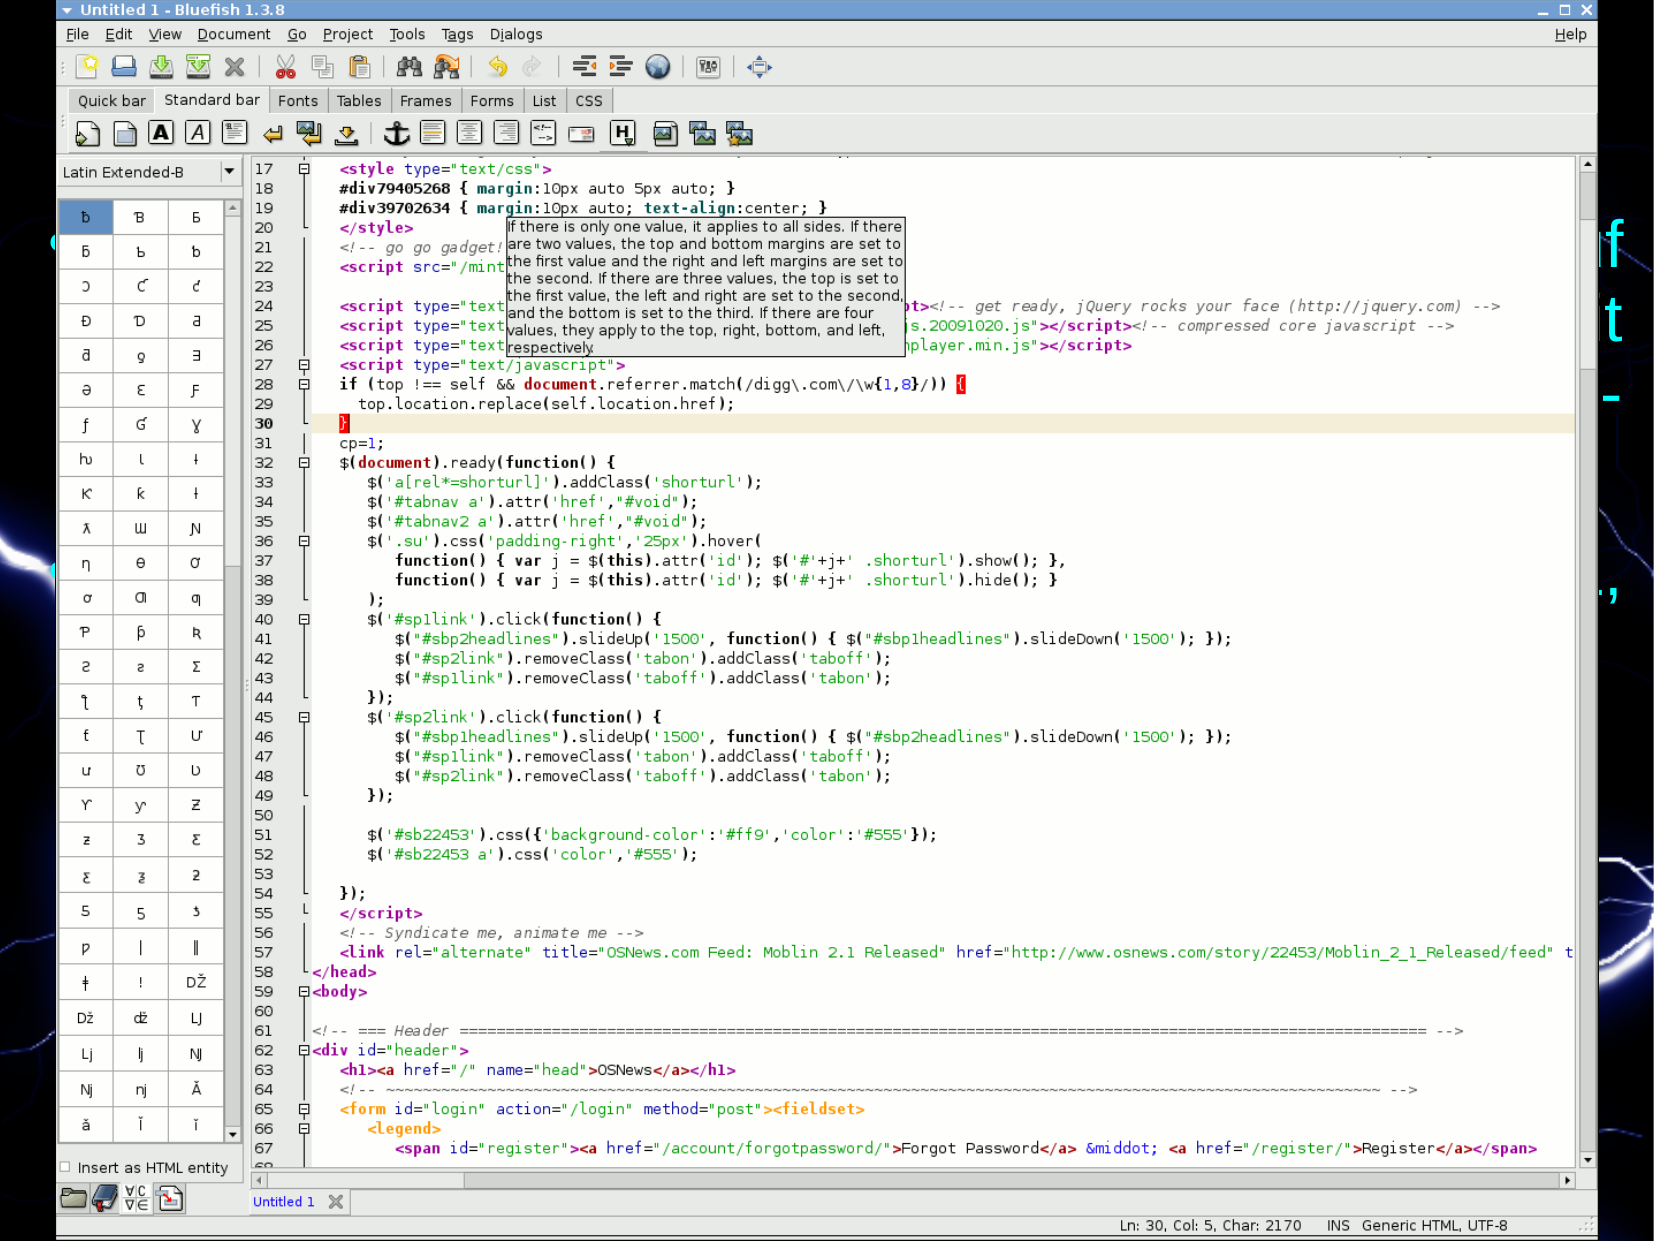

# – Welche Software? –
Bluefish (http://bluefish.openoffice.nl/) läuft auf Linux, FreeBSD, Solaris und Mac OS X. Seit Version 1.3.7 (unstable) steht auch eine Windows-Version zur Verfügung.
Bluefish bietet Syntaxhervorhebung für HTML, PHP, Java, Perl, Python, Ruby, C und Pascal an.